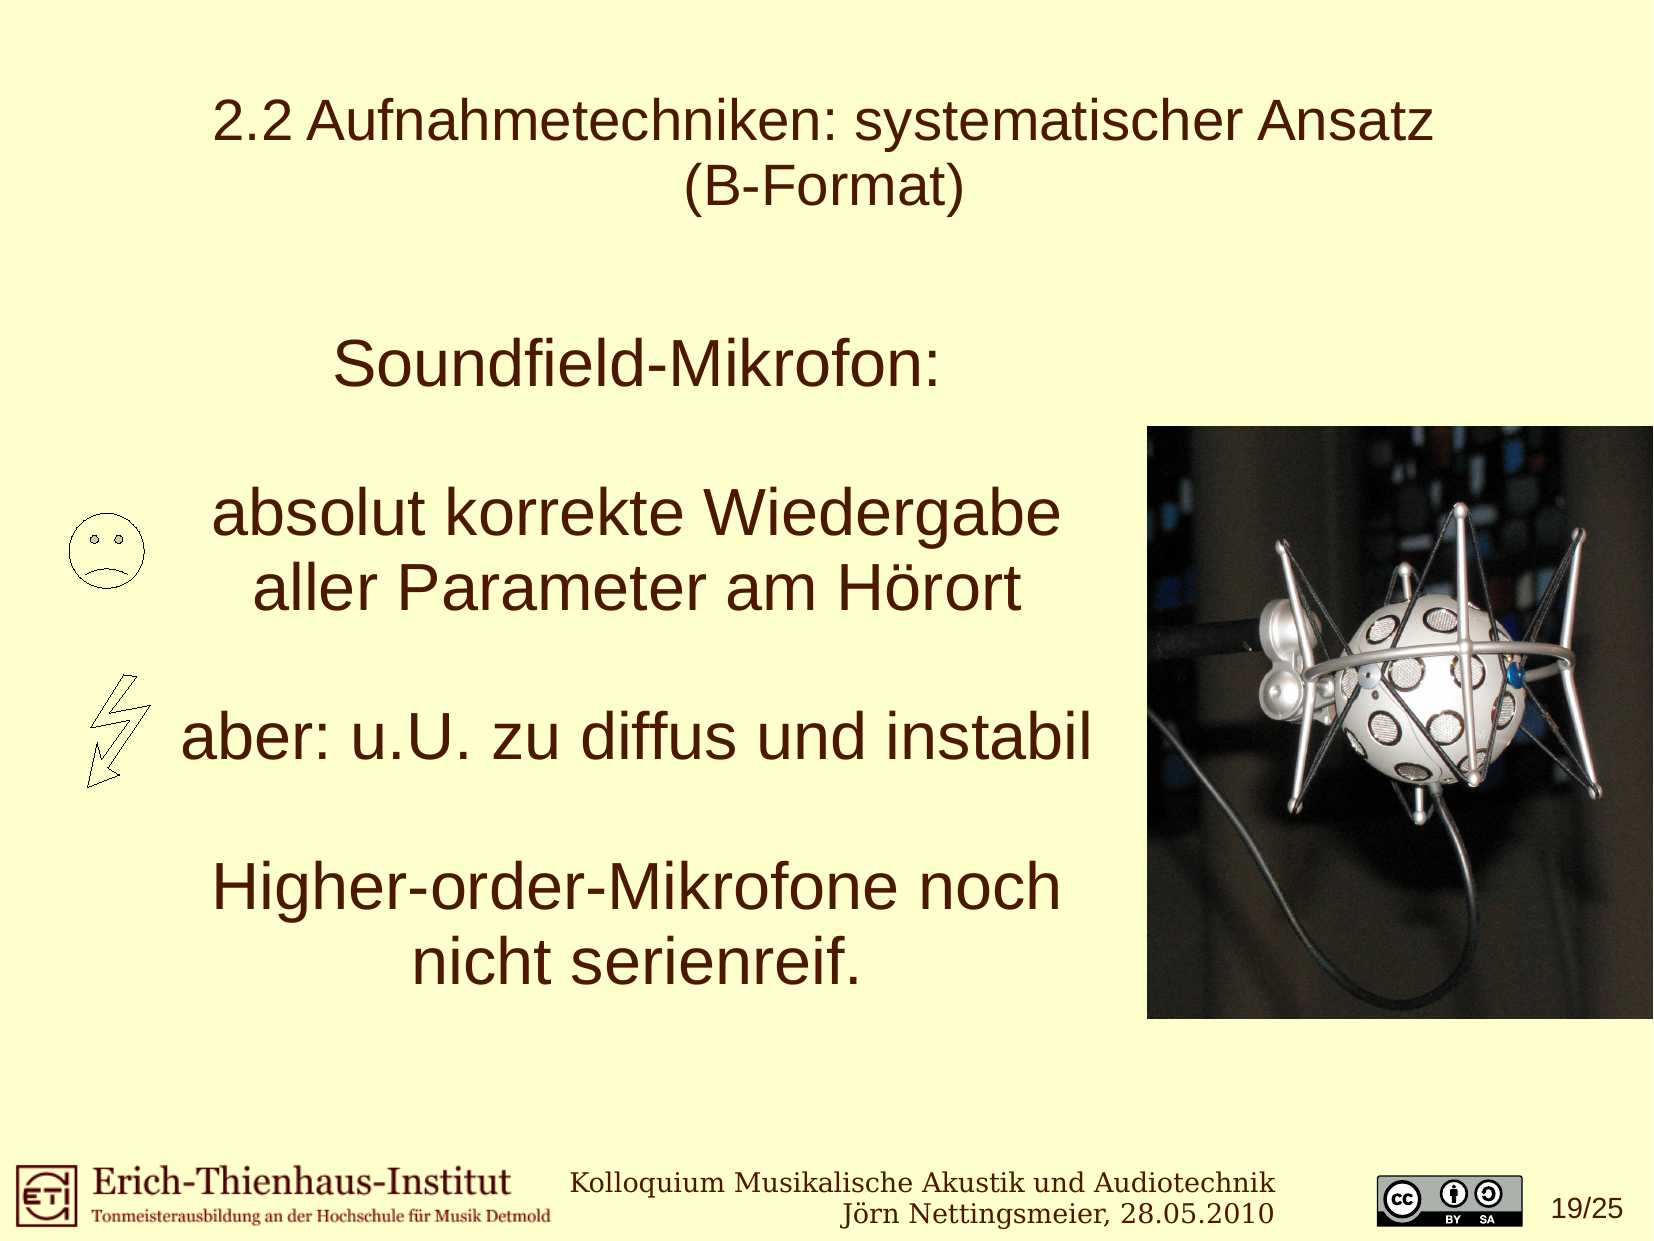

# 2.2 Aufnahmetechniken: systematischer Ansatz (B-Format)
Soundfield-Mikrofon:
absolut korrekte Wiedergabe aller Parameter am Hörort
aber: u.U. zu diffus und instabil
Higher-order-Mikrofone noch nicht serienreif.